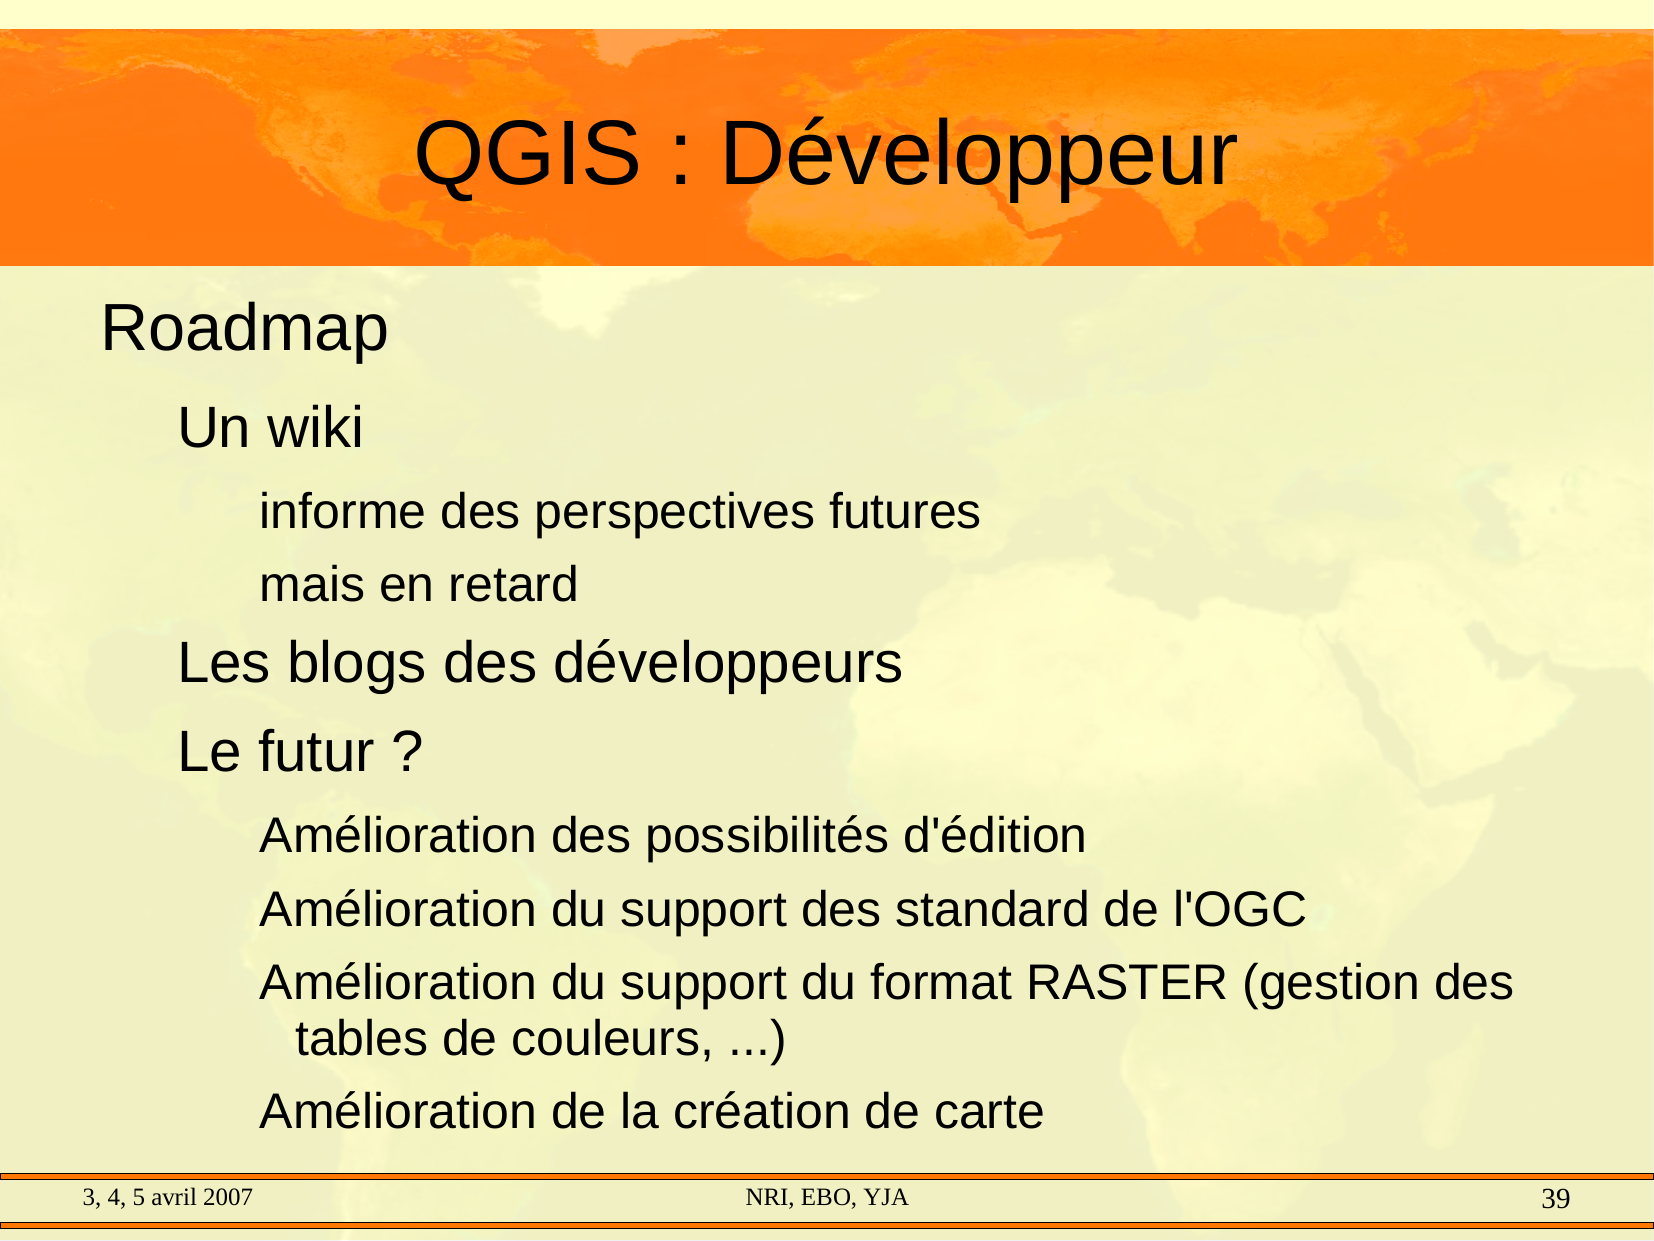

# QGIS : Développeur
Roadmap
Un wiki
informe des perspectives futures
mais en retard
Les blogs des développeurs
Le futur ?
Amélioration des possibilités d'édition
Amélioration du support des standard de l'OGC
Amélioration du support du format RASTER (gestion des 	tables de couleurs, ...)
Amélioration de la création de carte
3, 4, 5 avril 2007
NRI, EBO, YJA
39